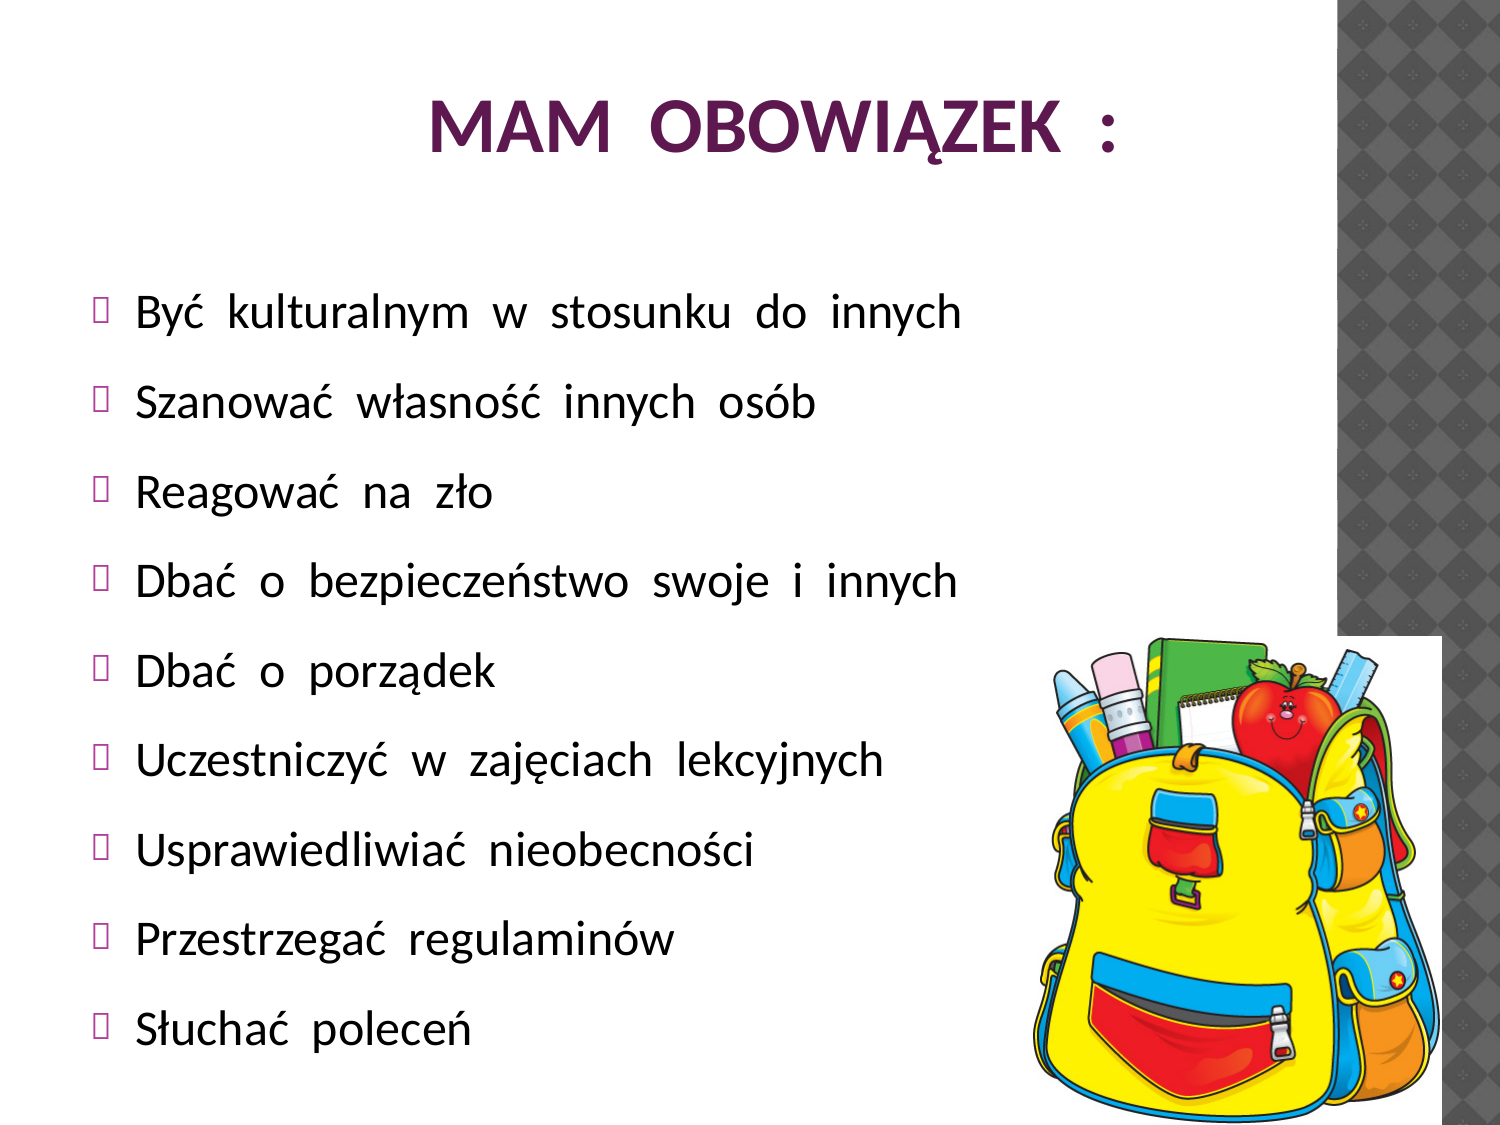

# MAM OBOWIĄZEK :
Być kulturalnym w stosunku do innych
Szanować własność innych osób
Reagować na zło
Dbać o bezpieczeństwo swoje i innych
Dbać o porządek
Uczestniczyć w zajęciach lekcyjnych
Usprawiedliwiać nieobecności
Przestrzegać regulaminów
Słuchać poleceń